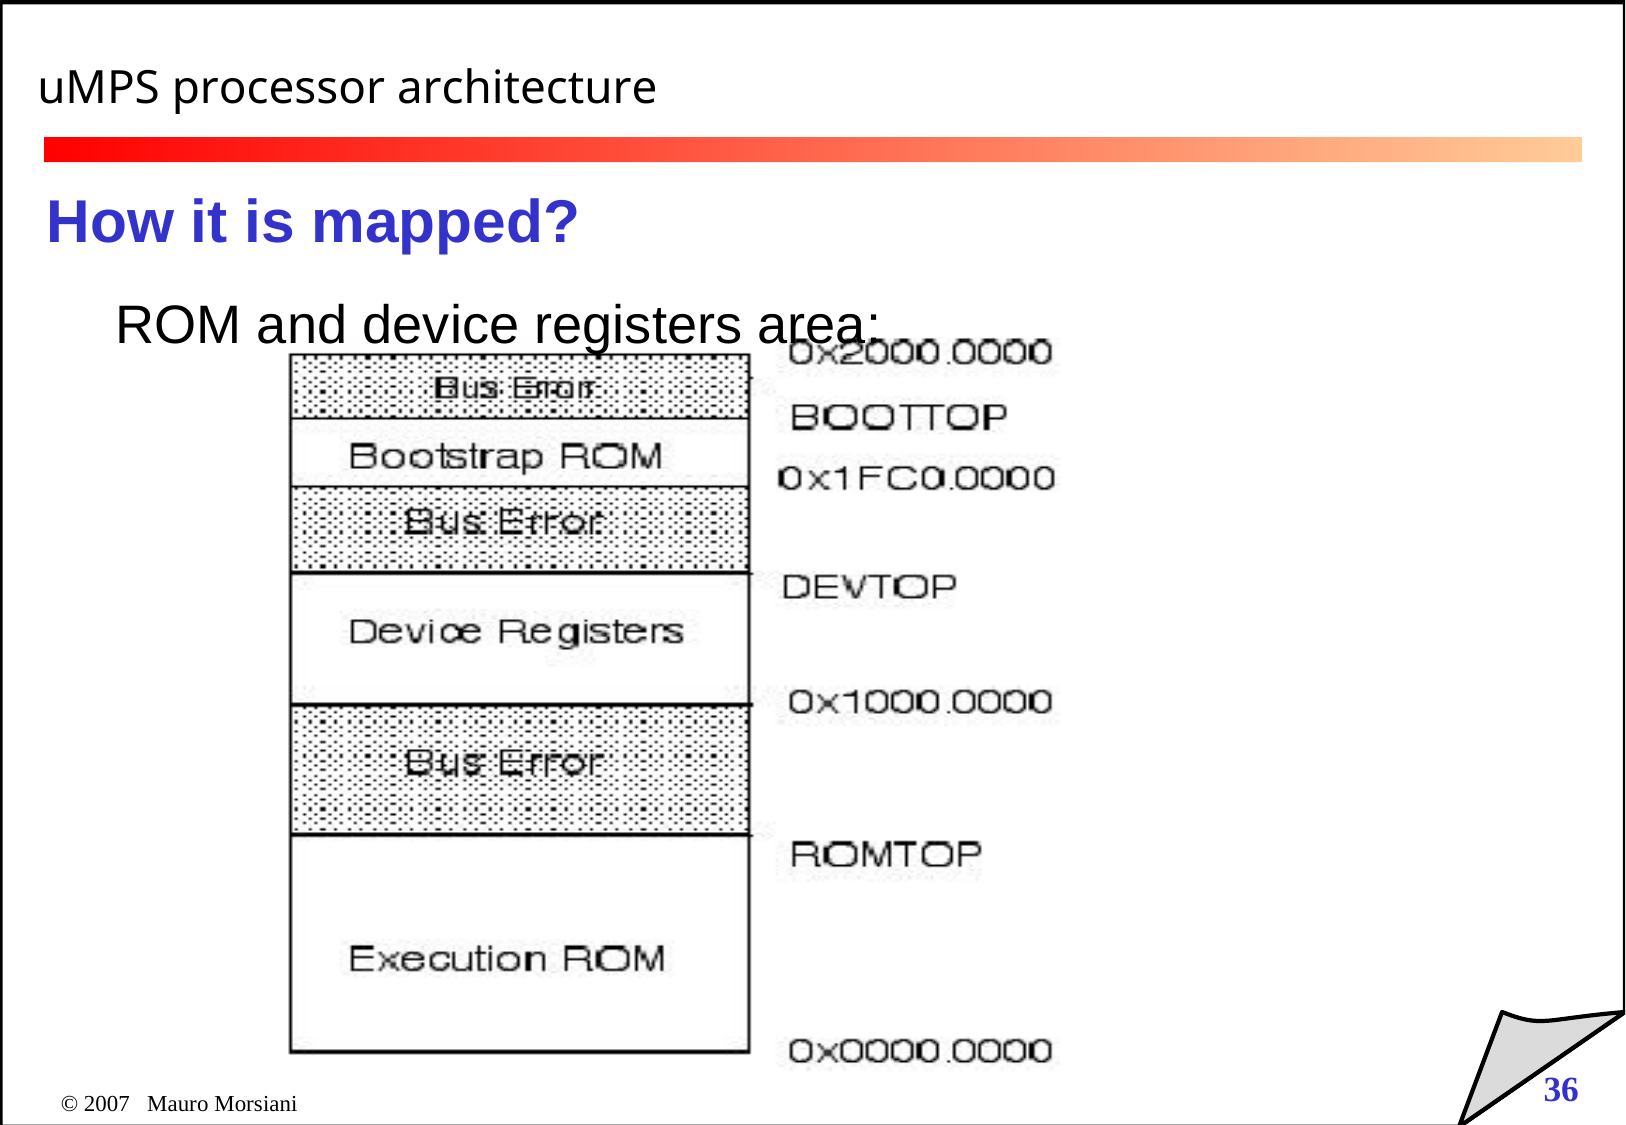

# uMPS processor architecture
How it is mapped?
ROM and device registers area: